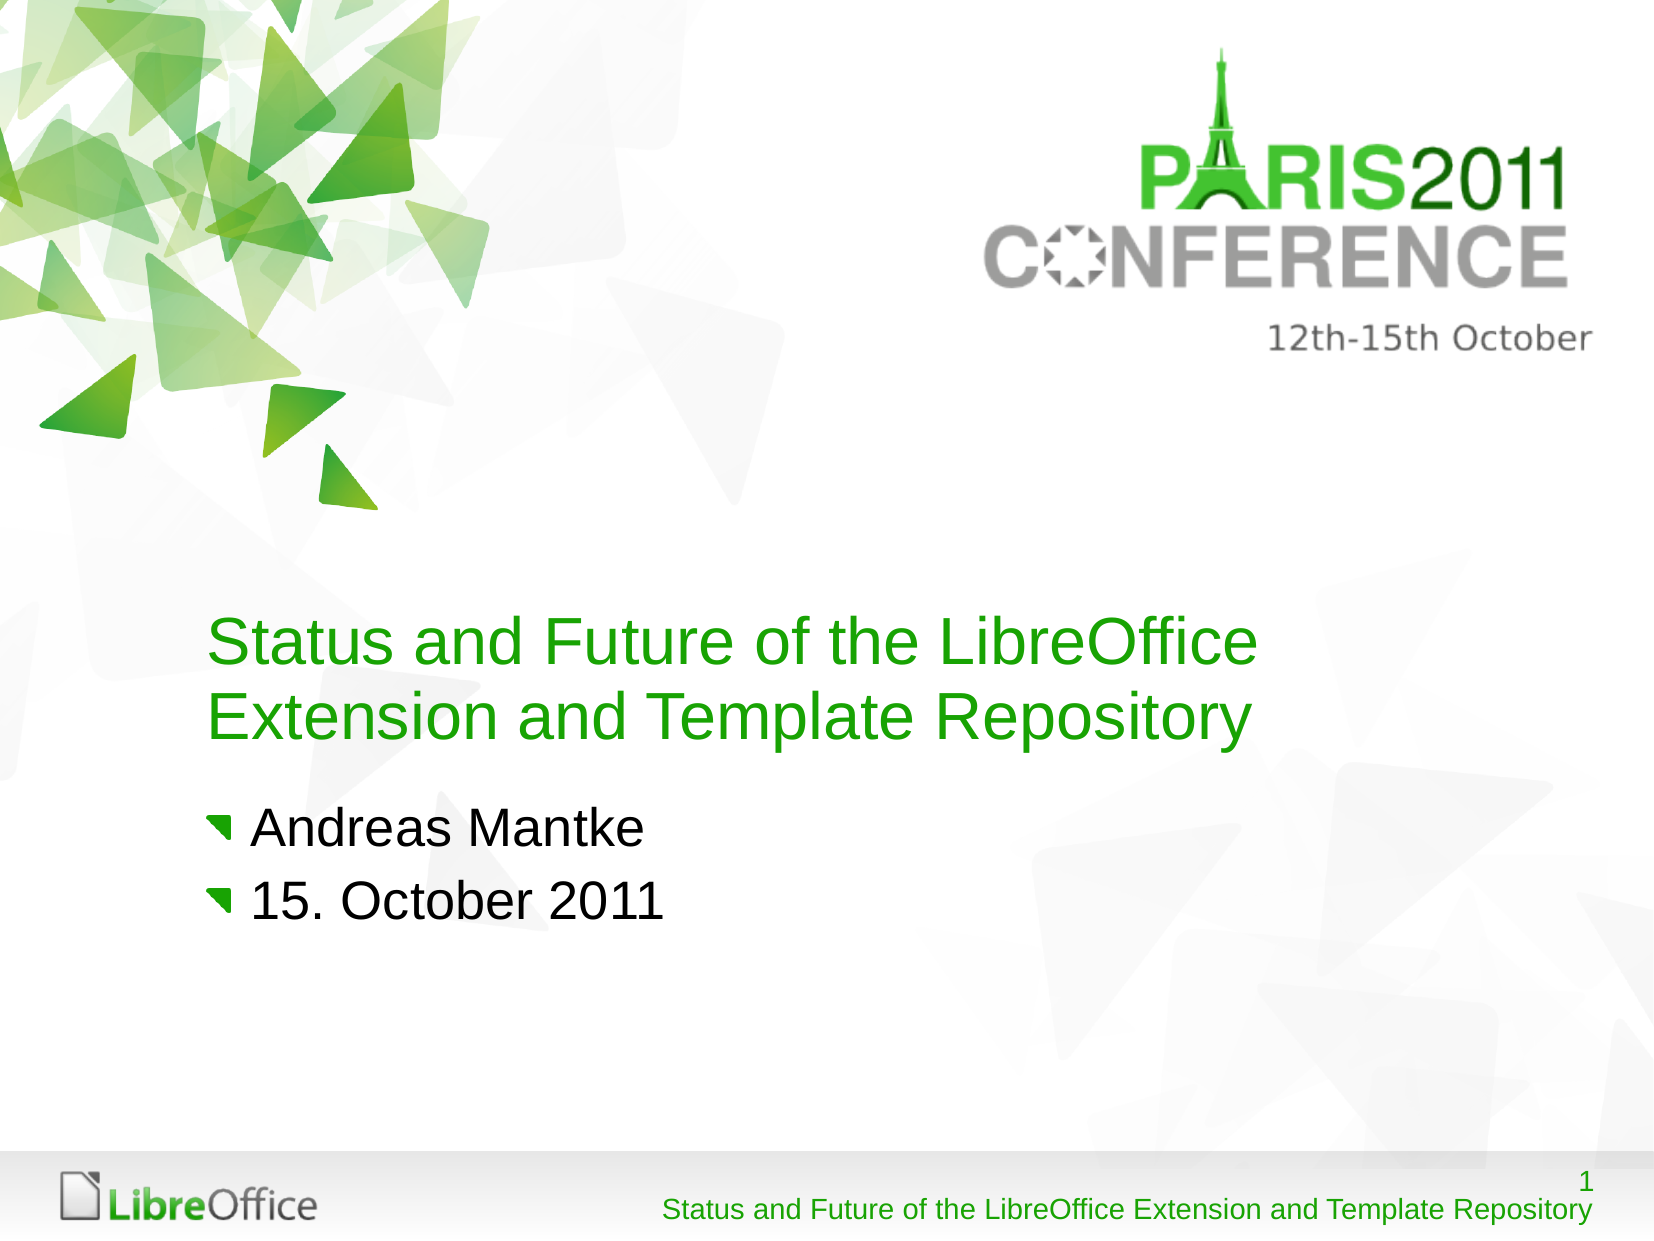

# Status and Future of the LibreOffice Extension and Template Repository
Andreas Mantke
15. October 2011
1
Status and Future of the LibreOffice Extension and Template Repository